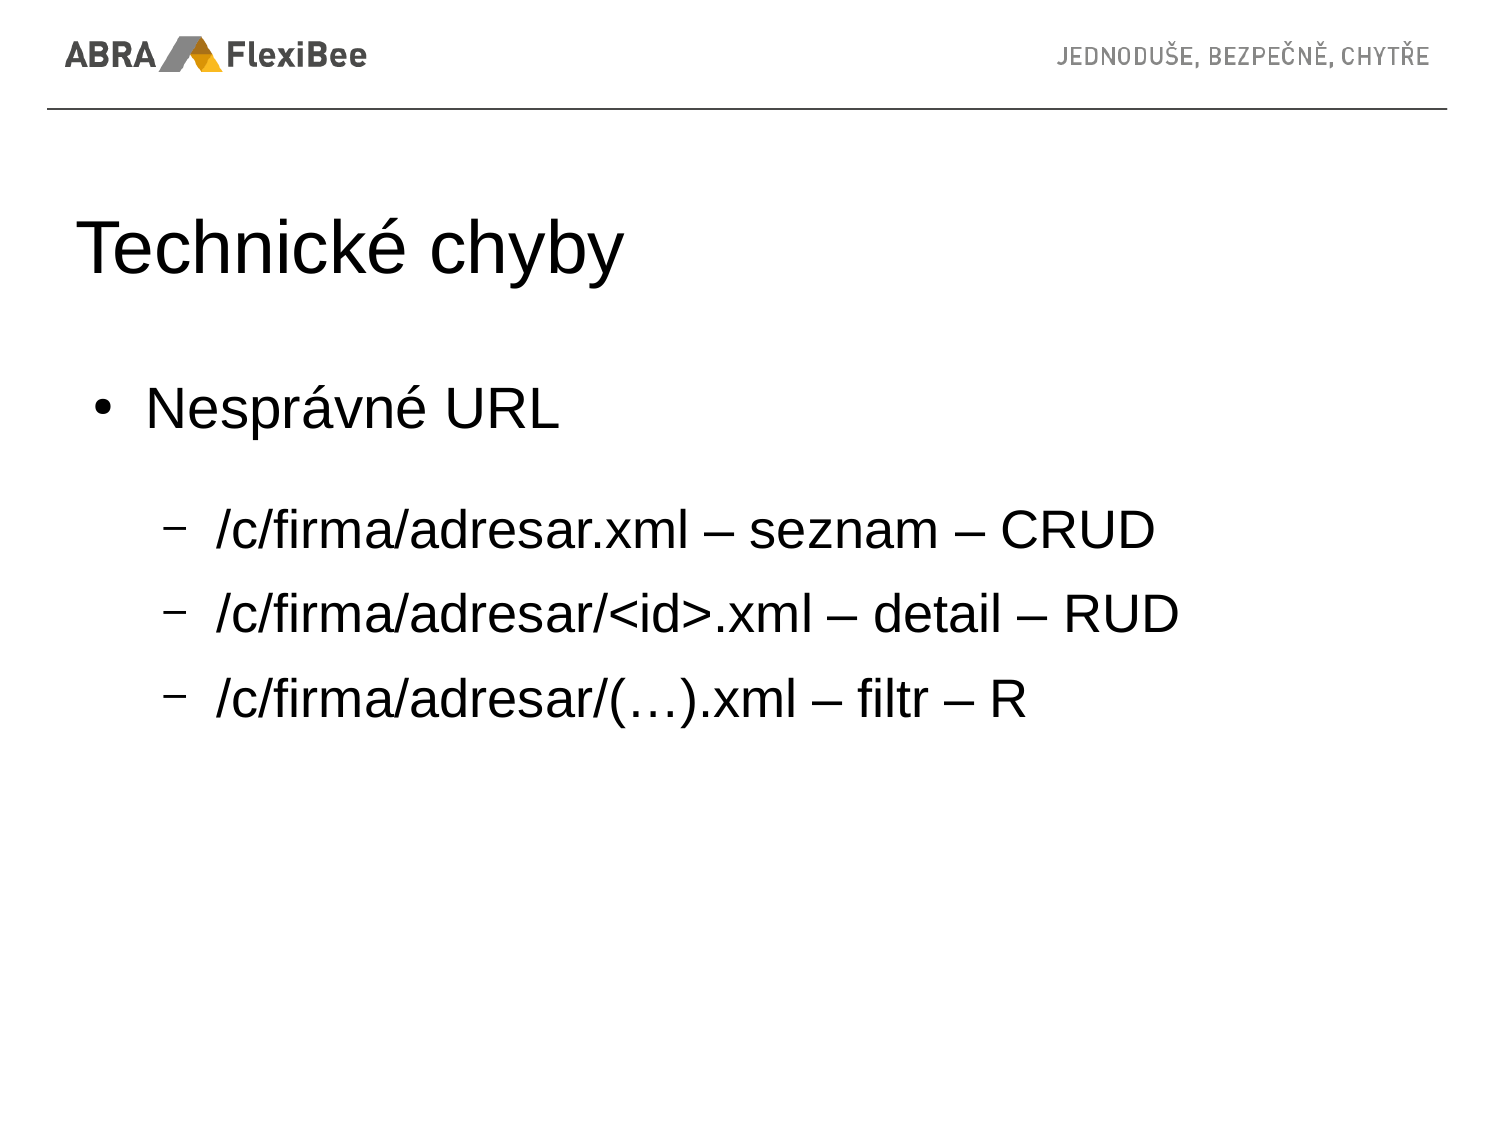

# Technické chyby
Nesprávné URL
/c/firma/adresar.xml – seznam – CRUD
/c/firma/adresar/<id>.xml – detail – RUD
/c/firma/adresar/(…).xml – filtr – R